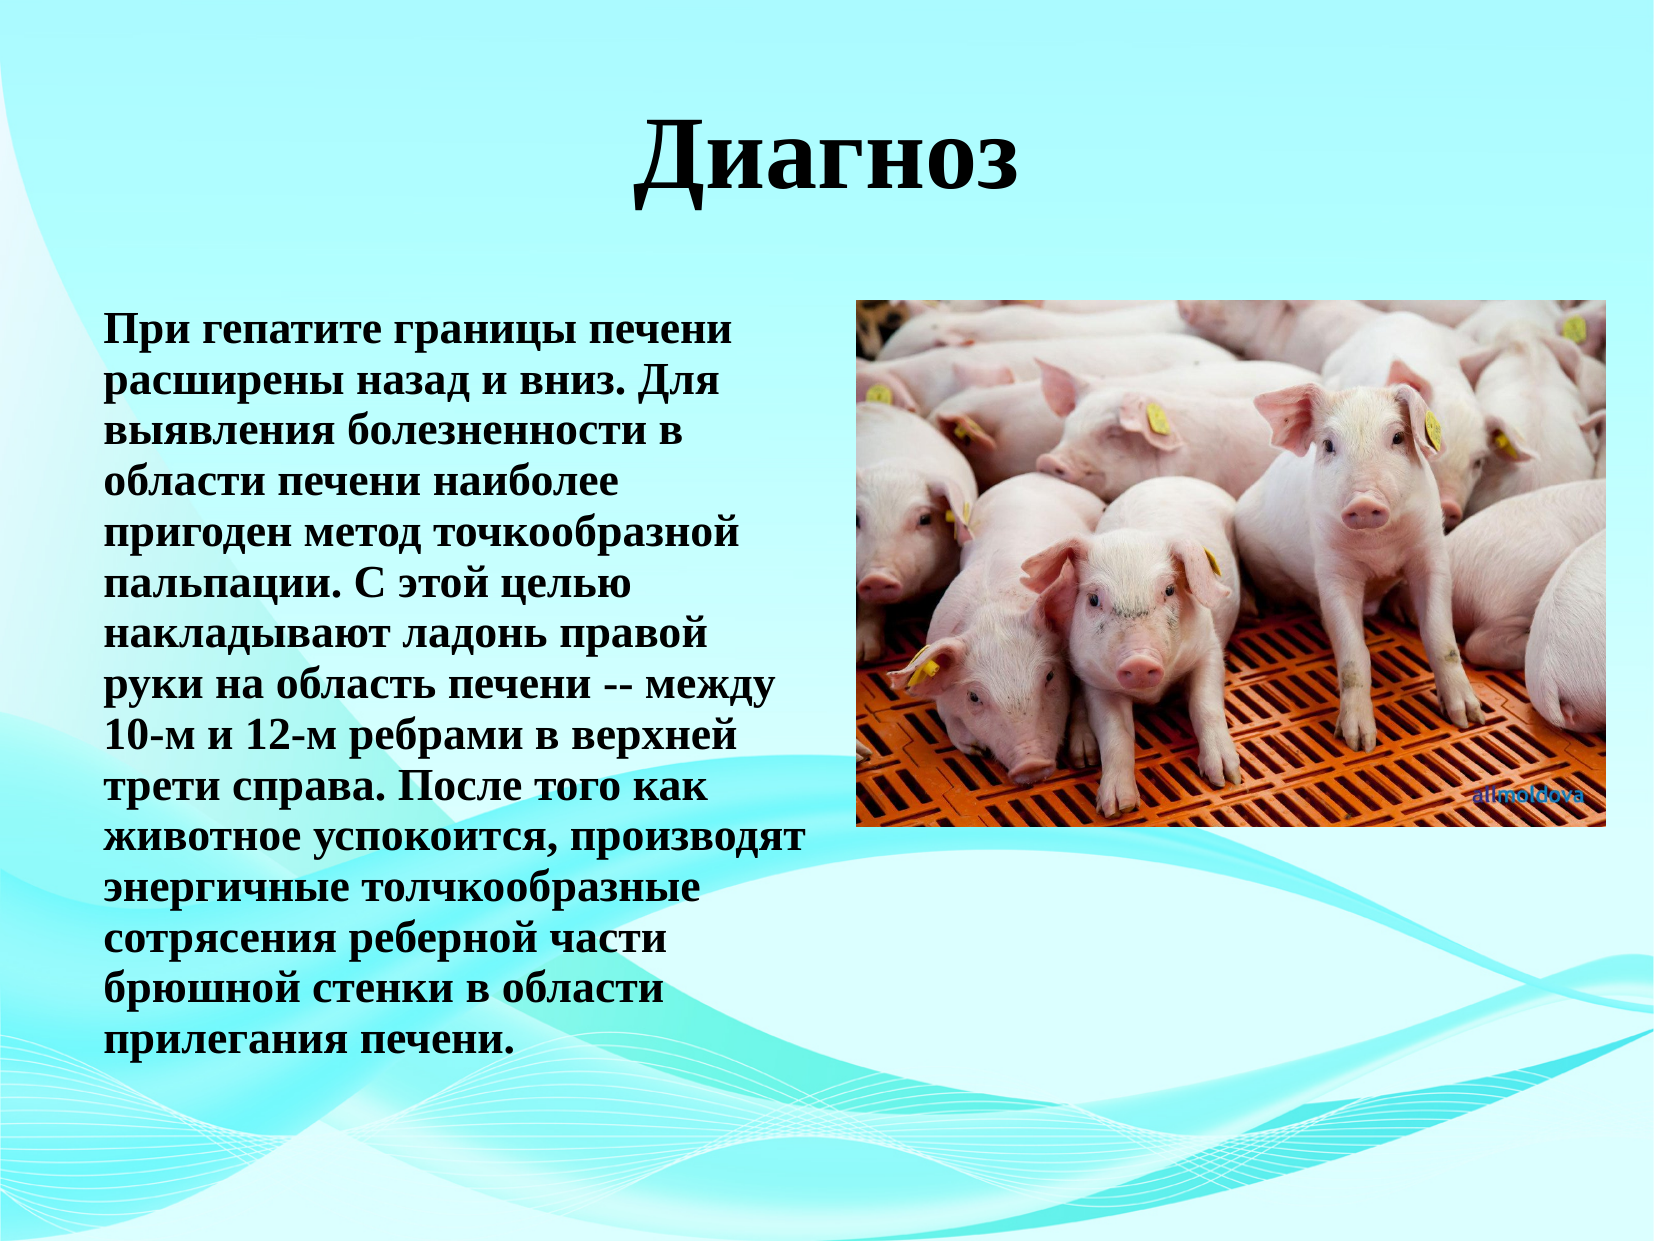

# Диагноз
При гепатите границы печени расширены назад и вниз. Для выявления болезненности в области печени наиболее пригоден метод точкообразной пальпации. С этой целью накладывают ладонь правой руки на область печени -- между 10-м и 12-м ребрами в верхней трети справа. После того как животное успокоится, производят энергичные толчкообразные сотрясения реберной части брюшной стенки в области прилегания печени.